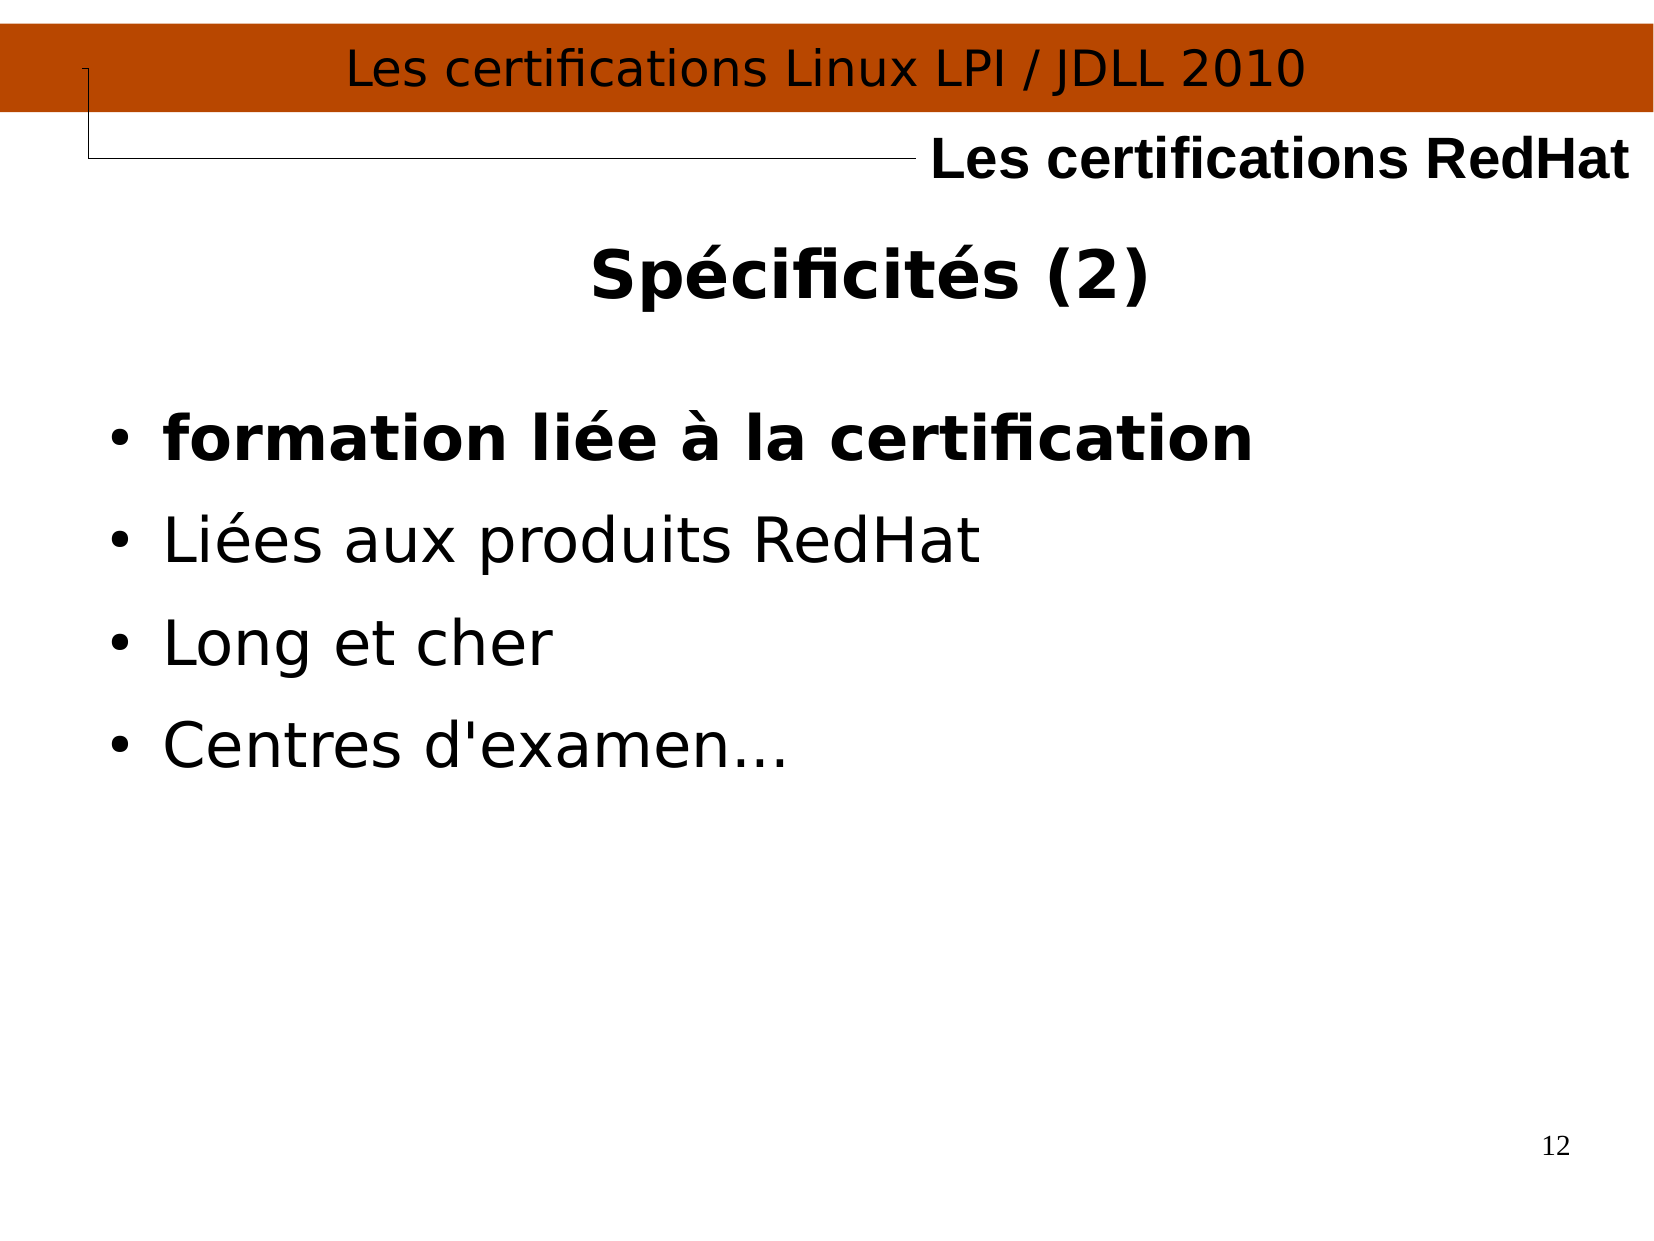

# Les certifications Linux LPI / JDLL 2010
Les certifications RedHat
Spécificités (2)
formation liée à la certification
Liées aux produits RedHat
Long et cher
Centres d'examen...
12